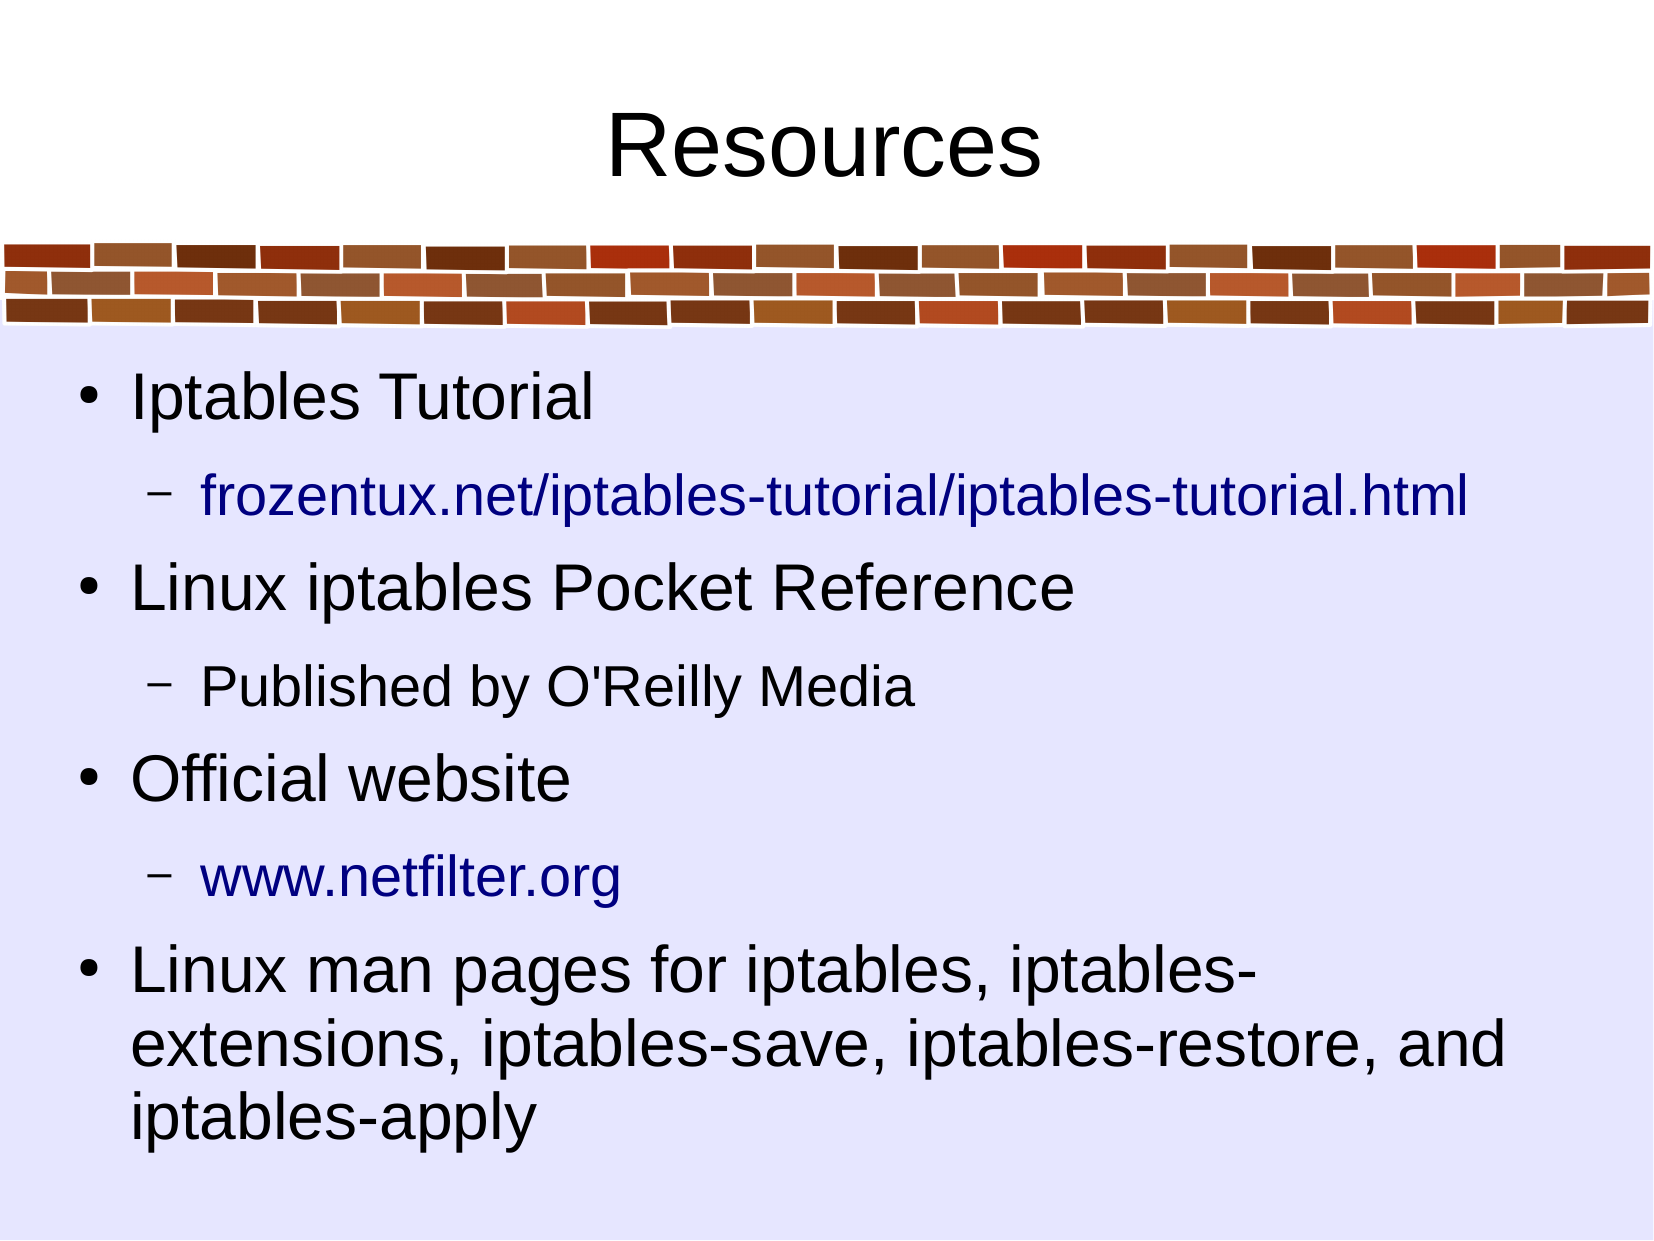

# Resources
Iptables Tutorial
frozentux.net/iptables-tutorial/iptables-tutorial.html
Linux iptables Pocket Reference
Published by O'Reilly Media
Official website
www.netfilter.org
Linux man pages for iptables, iptables-extensions, iptables-save, iptables-restore, and iptables-apply